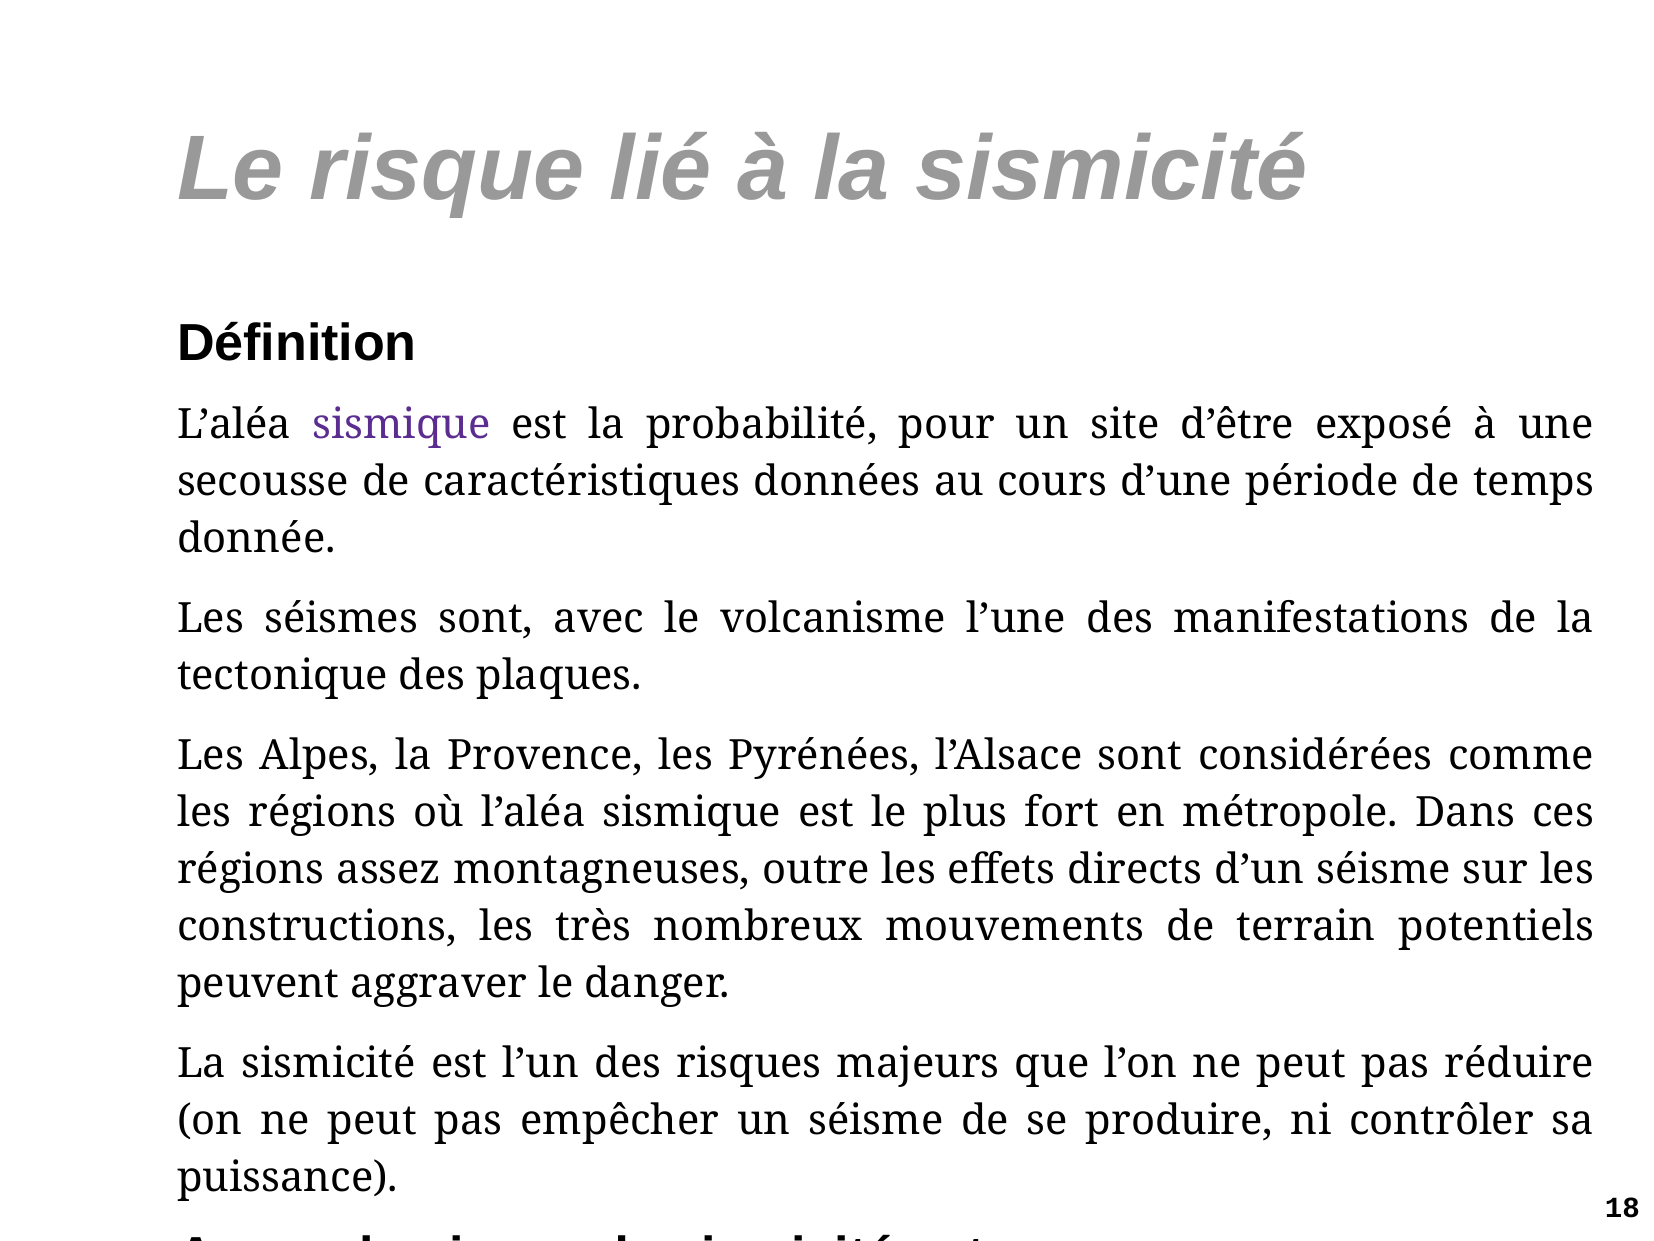

# Le risque lié à la sismicité
Définition
L’aléa sismique est la probabilité, pour un site d’être exposé à une secousse de caractéristiques données au cours d’une période de temps donnée.
Les séismes sont, avec le volcanisme l’une des manifestations de la tectonique des plaques.
Les Alpes, la Provence, les Pyrénées, l’Alsace sont considérées comme les régions où l’aléa sismique est le plus fort en métropole. Dans ces régions assez montagneuses, outre les effets directs d’un séisme sur les constructions, les très nombreux mouvements de terrain potentiels peuvent aggraver le danger.
La sismicité est l’un des risques majeurs que l’on ne peut pas réduire (on ne peut pas empêcher un séisme de se produire, ni contrôler sa puissance).
A ……. le niveau de sismicité est ….